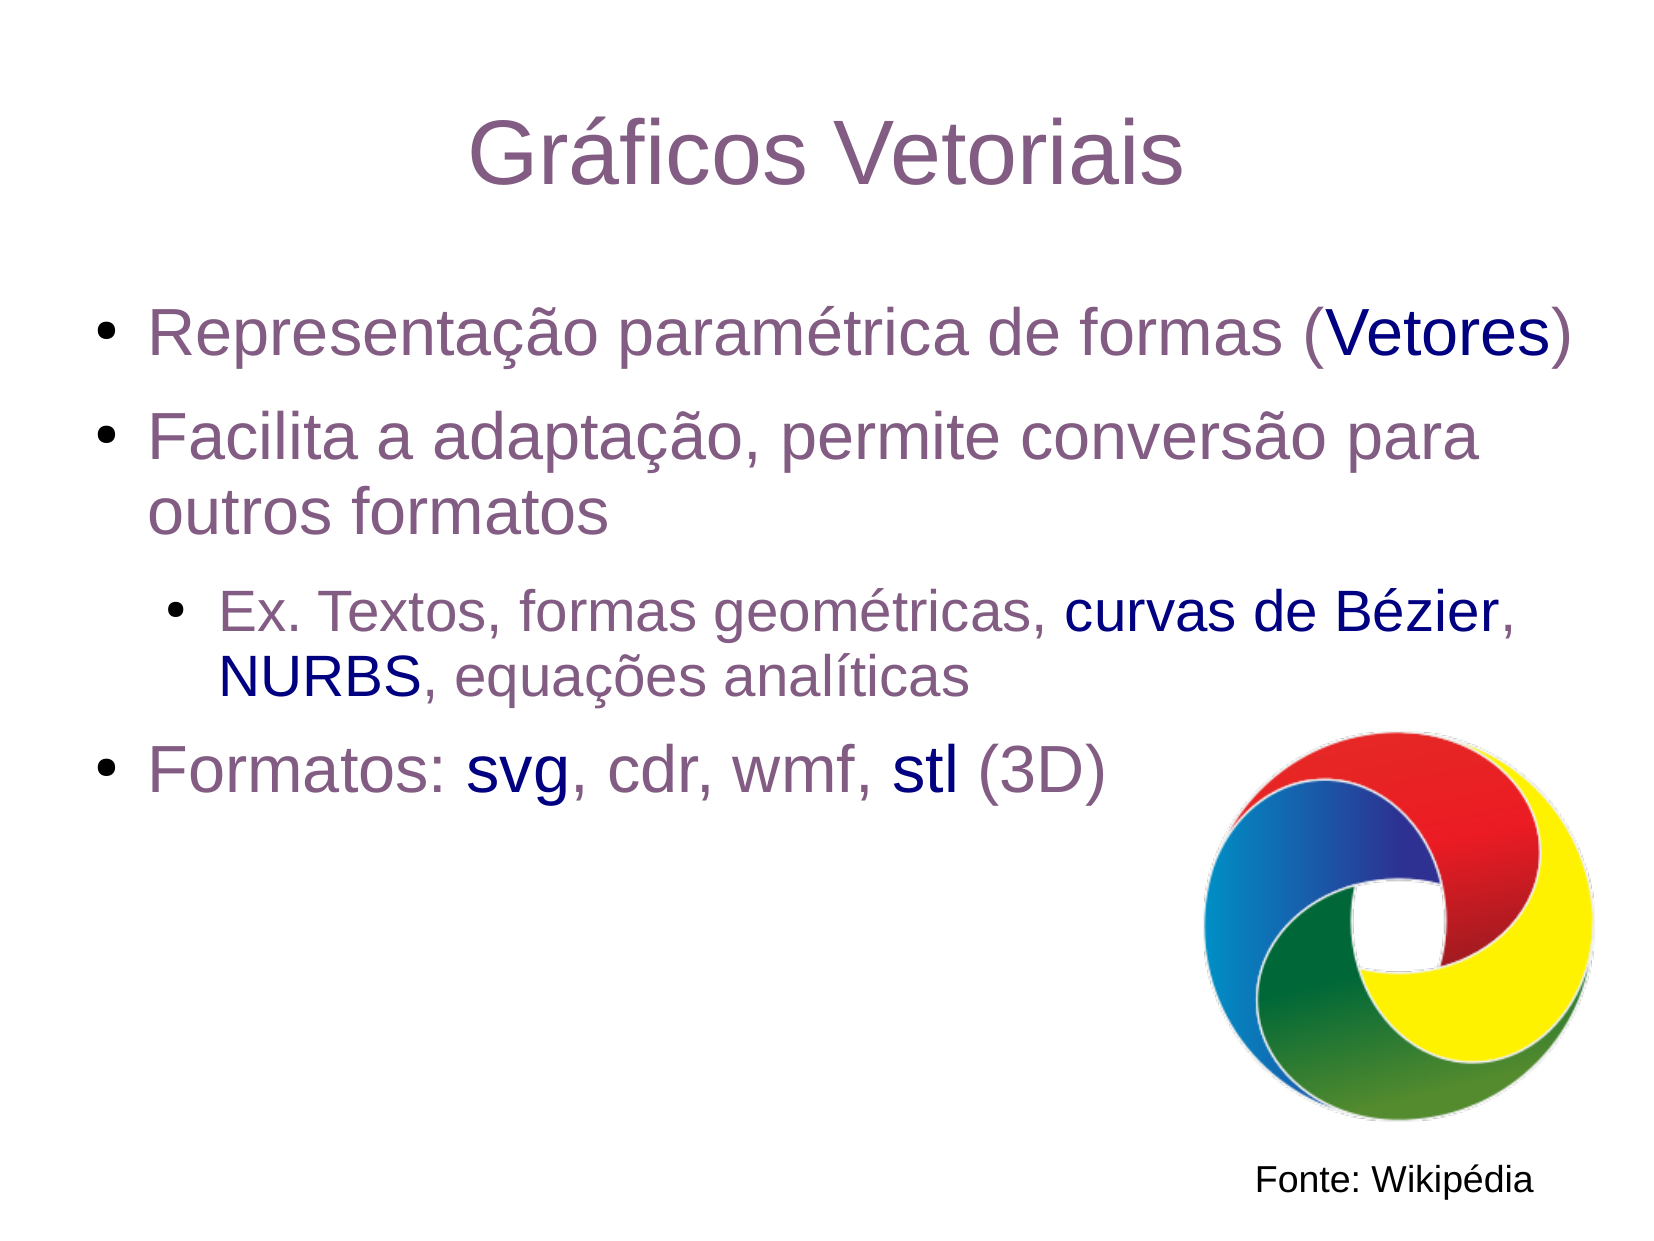

# Gráficos Vetoriais
Representação paramétrica de formas (Vetores)
Facilita a adaptação, permite conversão para outros formatos
Ex. Textos, formas geométricas, curvas de Bézier, NURBS, equações analíticas
Formatos: svg, cdr, wmf, stl (3D)
Fonte: Wikipédia